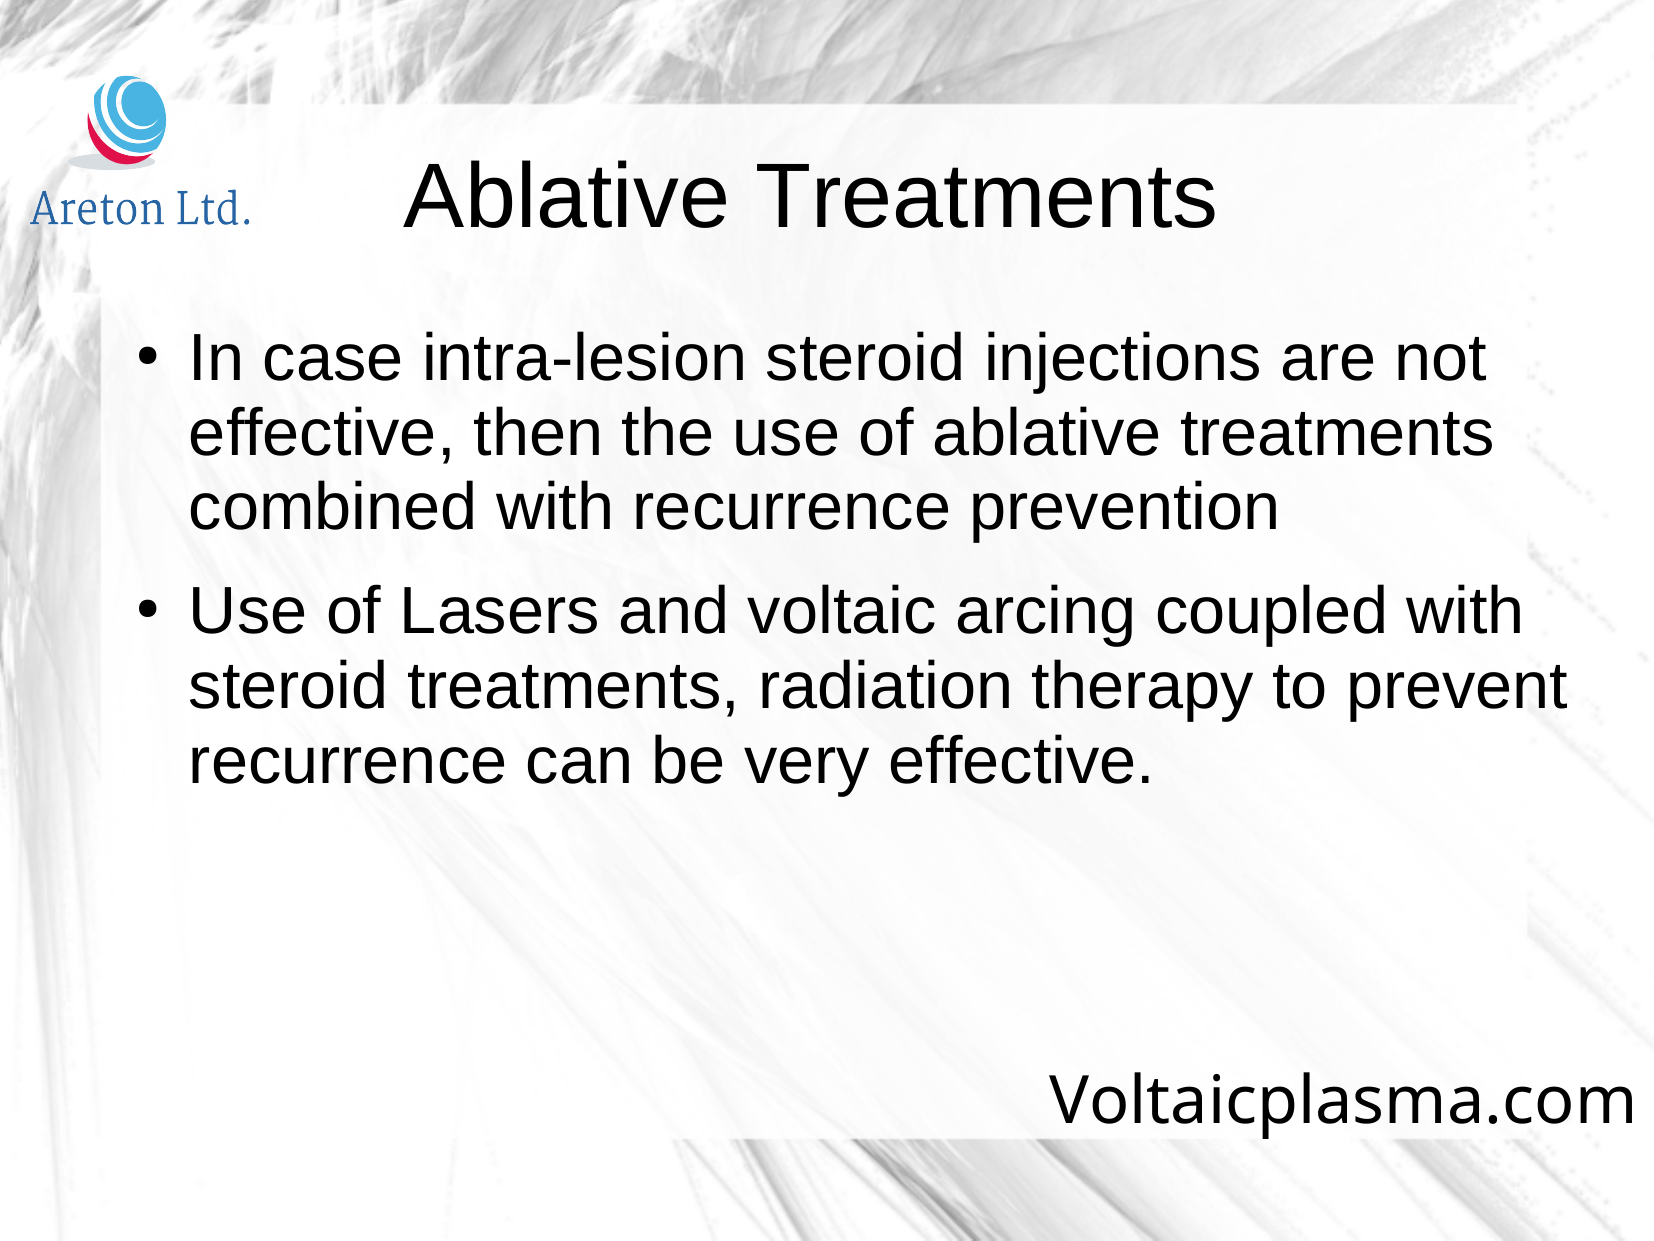

# Ablative Treatments
In case intra-lesion steroid injections are not effective, then the use of ablative treatments combined with recurrence prevention
Use of Lasers and voltaic arcing coupled with steroid treatments, radiation therapy to prevent recurrence can be very effective.
Voltaicplasma.com